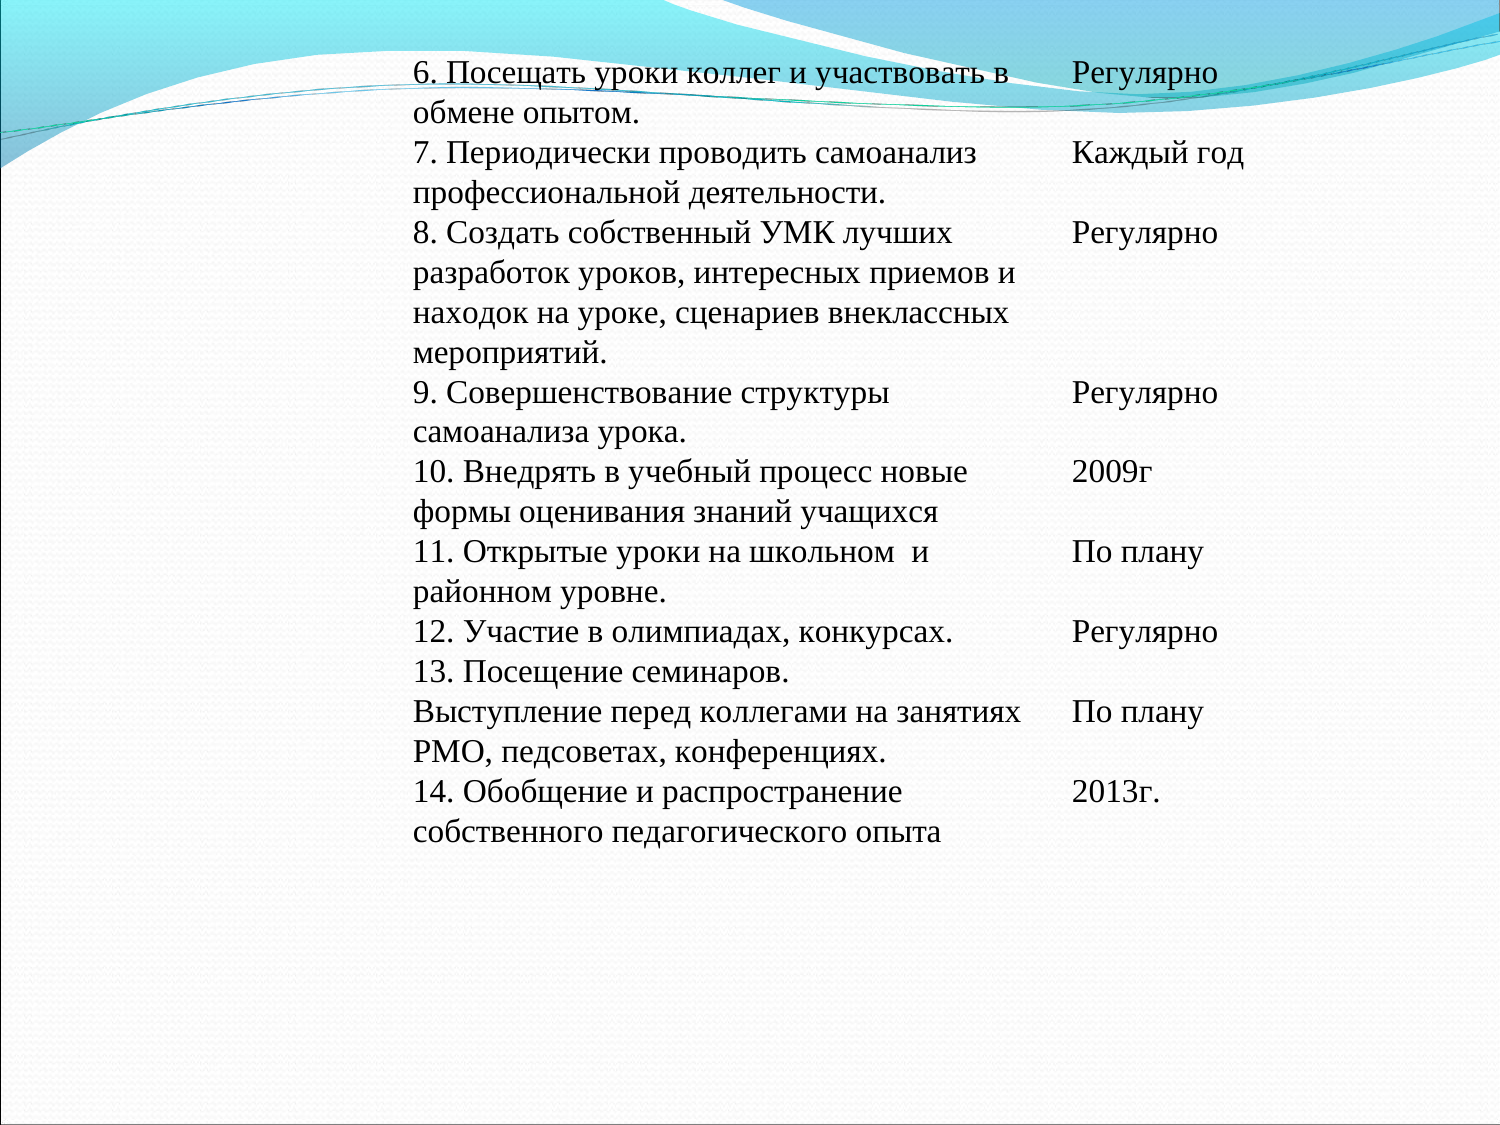

| | 6. Посещать уроки коллег и участвовать в обмене опытом. 7. Периодически проводить самоанализ профессиональной деятельности. 8. Создать собственный УМК лучших разработок уроков, интересных приемов и находок на уроке, сценариев внеклассных мероприятий. 9. Совершенствование структуры самоанализа урока. 10. Внедрять в учебный процесс новые формы оценивания знаний учащихся 11. Открытые уроки на школьном и районном уровне. 12. Участие в олимпиадах, конкурсах. 13. Посещение семинаров. Выступление перед коллегами на занятиях РМО, педсоветах, конференциях. 14. Обобщение и распространение собственного педагогического опыта | Регулярно   Каждый год   Регулярно   Регулярно   2009г   По плану   Регулярно   По плану   2013г. |
| --- | --- | --- |